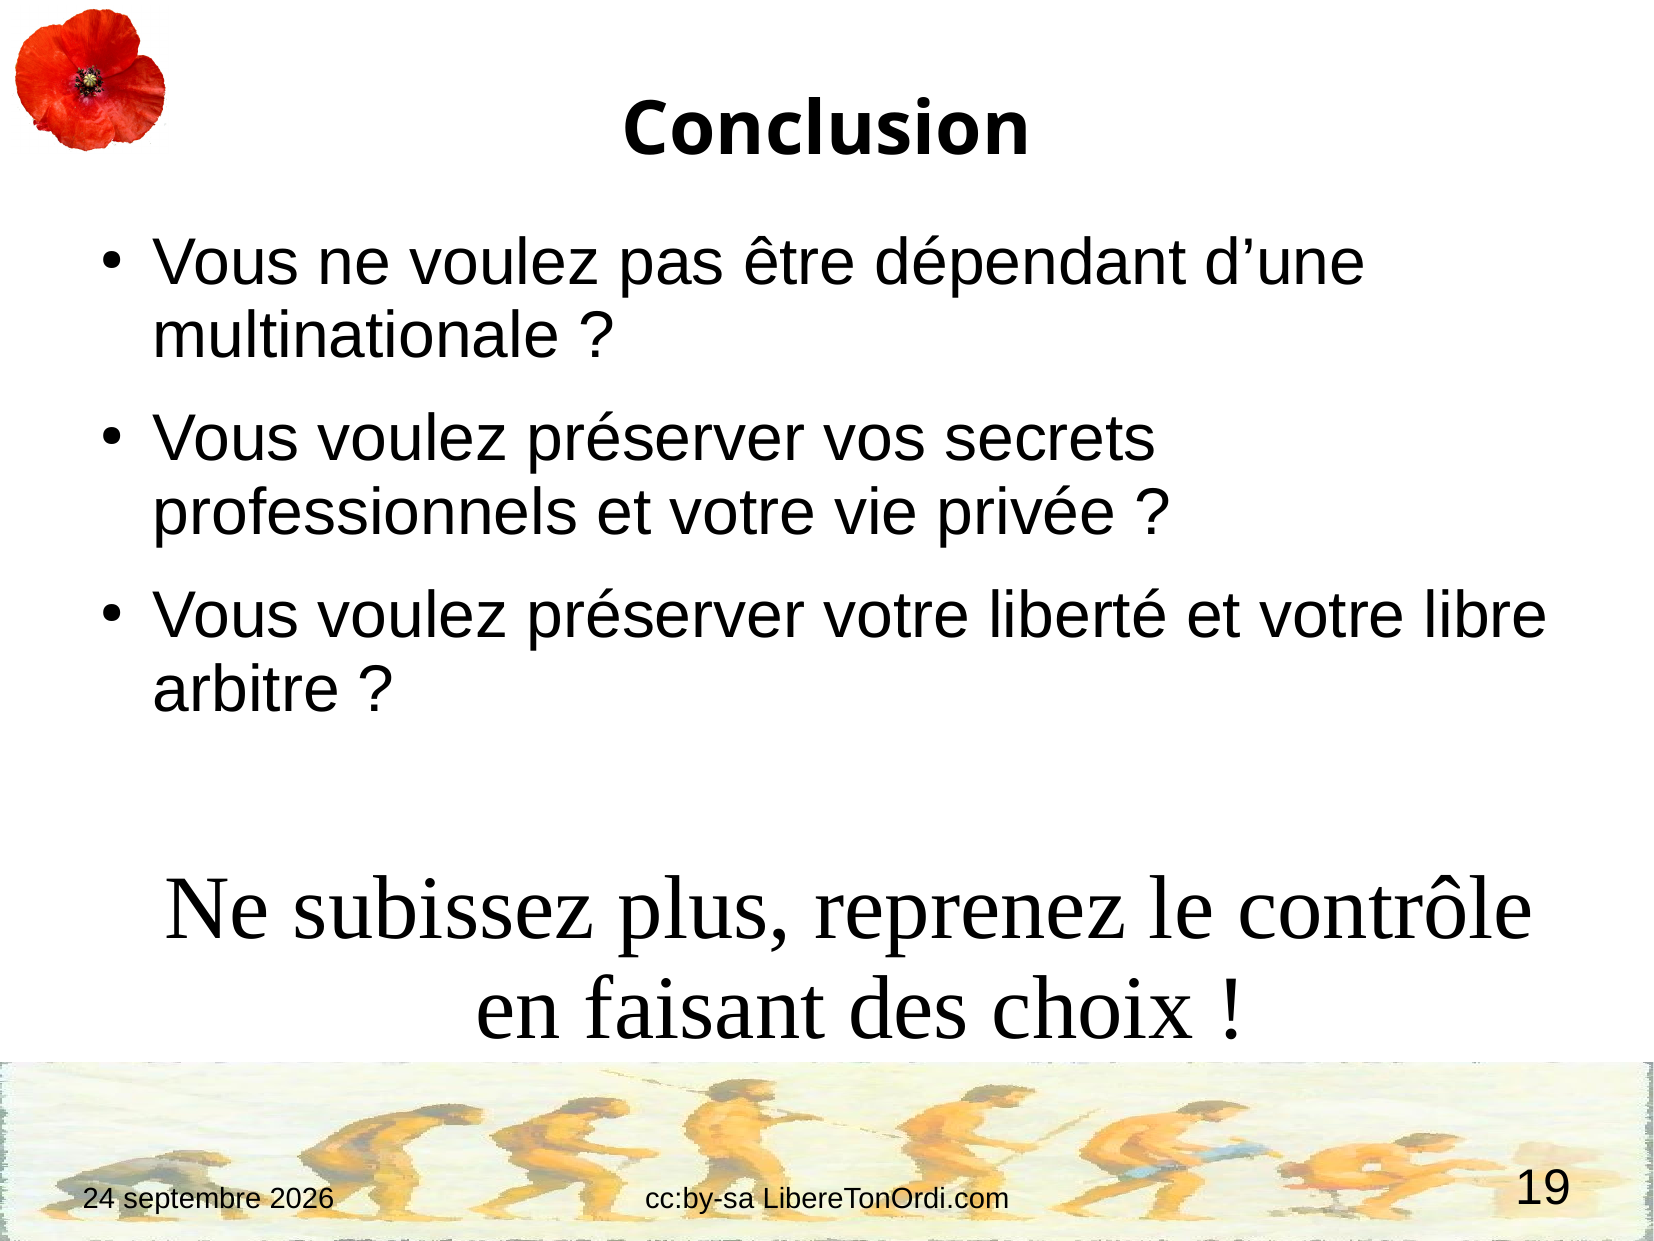

# Conclusion
Vous ne voulez pas être dépendant d’une multinationale ?
Vous voulez préserver vos secrets professionnels et votre vie privée ?
Vous voulez préserver votre liberté et votre libre arbitre ?
Ne subissez plus, reprenez le contrôle en faisant des choix !
cc:by-sa LibereTonOrdi.com
19